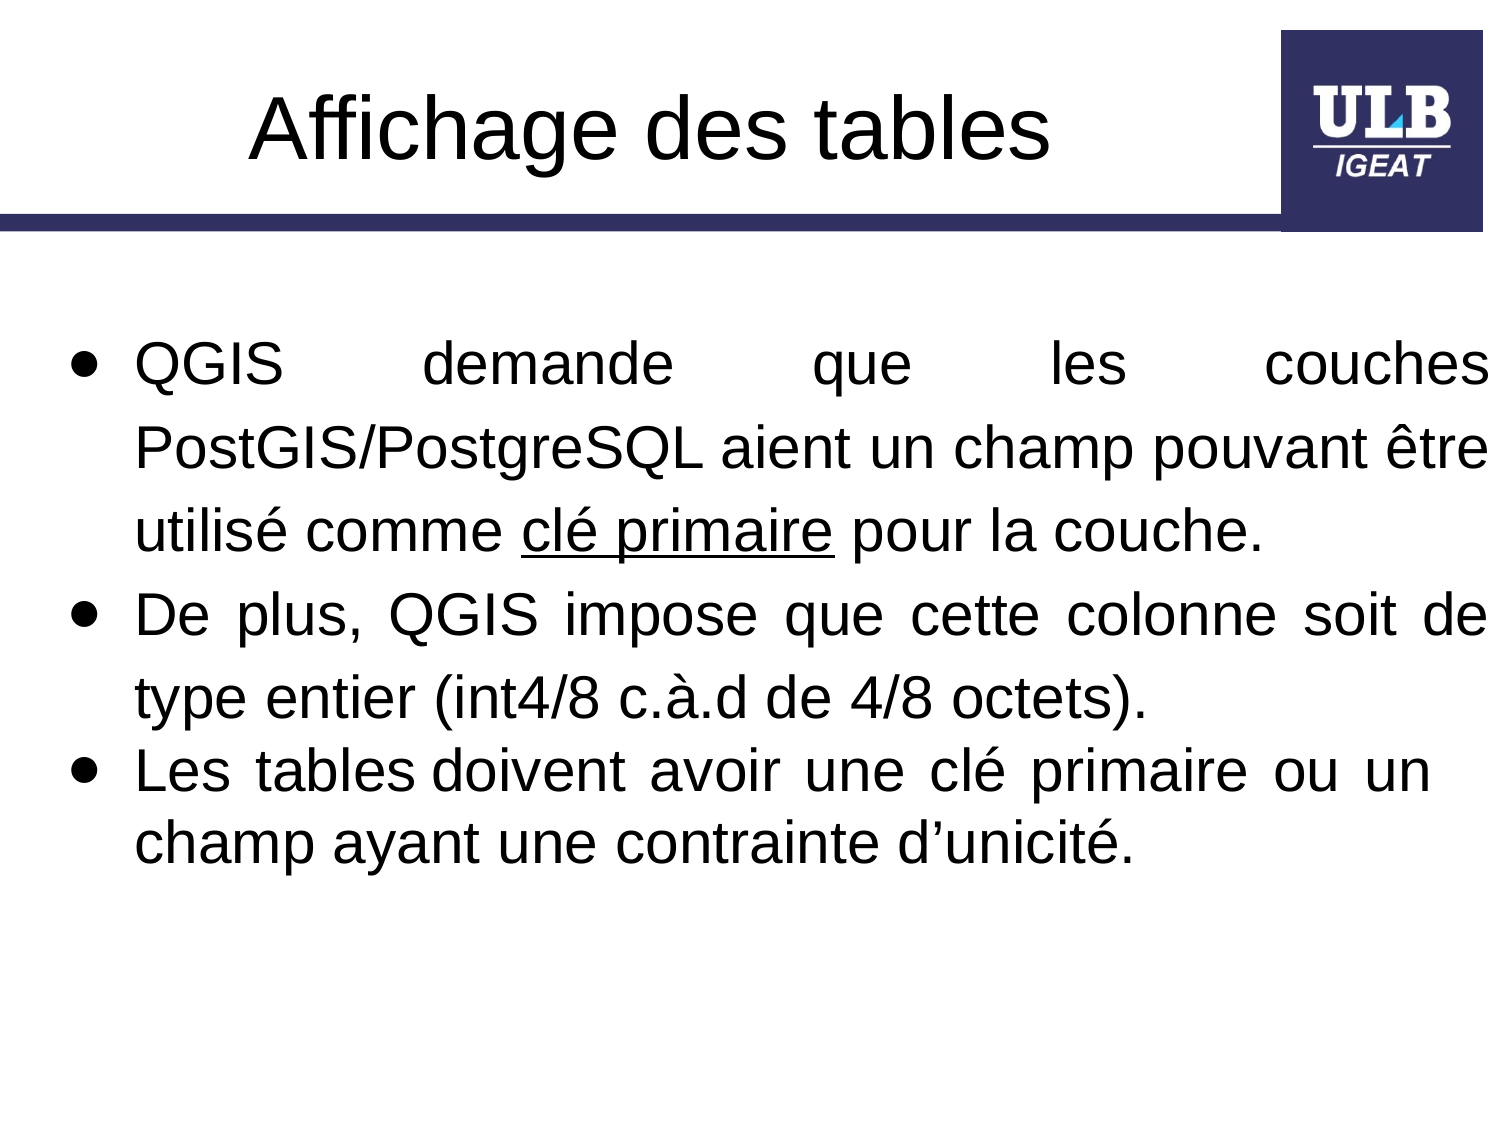

# Affichage des tables
QGIS demande que les couches PostGIS/PostgreSQL aient un champ pouvant être utilisé comme clé primaire pour la couche.
De plus, QGIS impose que cette colonne soit de type entier (int4/8 c.à.d de 4/8 octets).
Les tables doivent avoir une clé primaire ou un champ ayant une contrainte d’unicité.